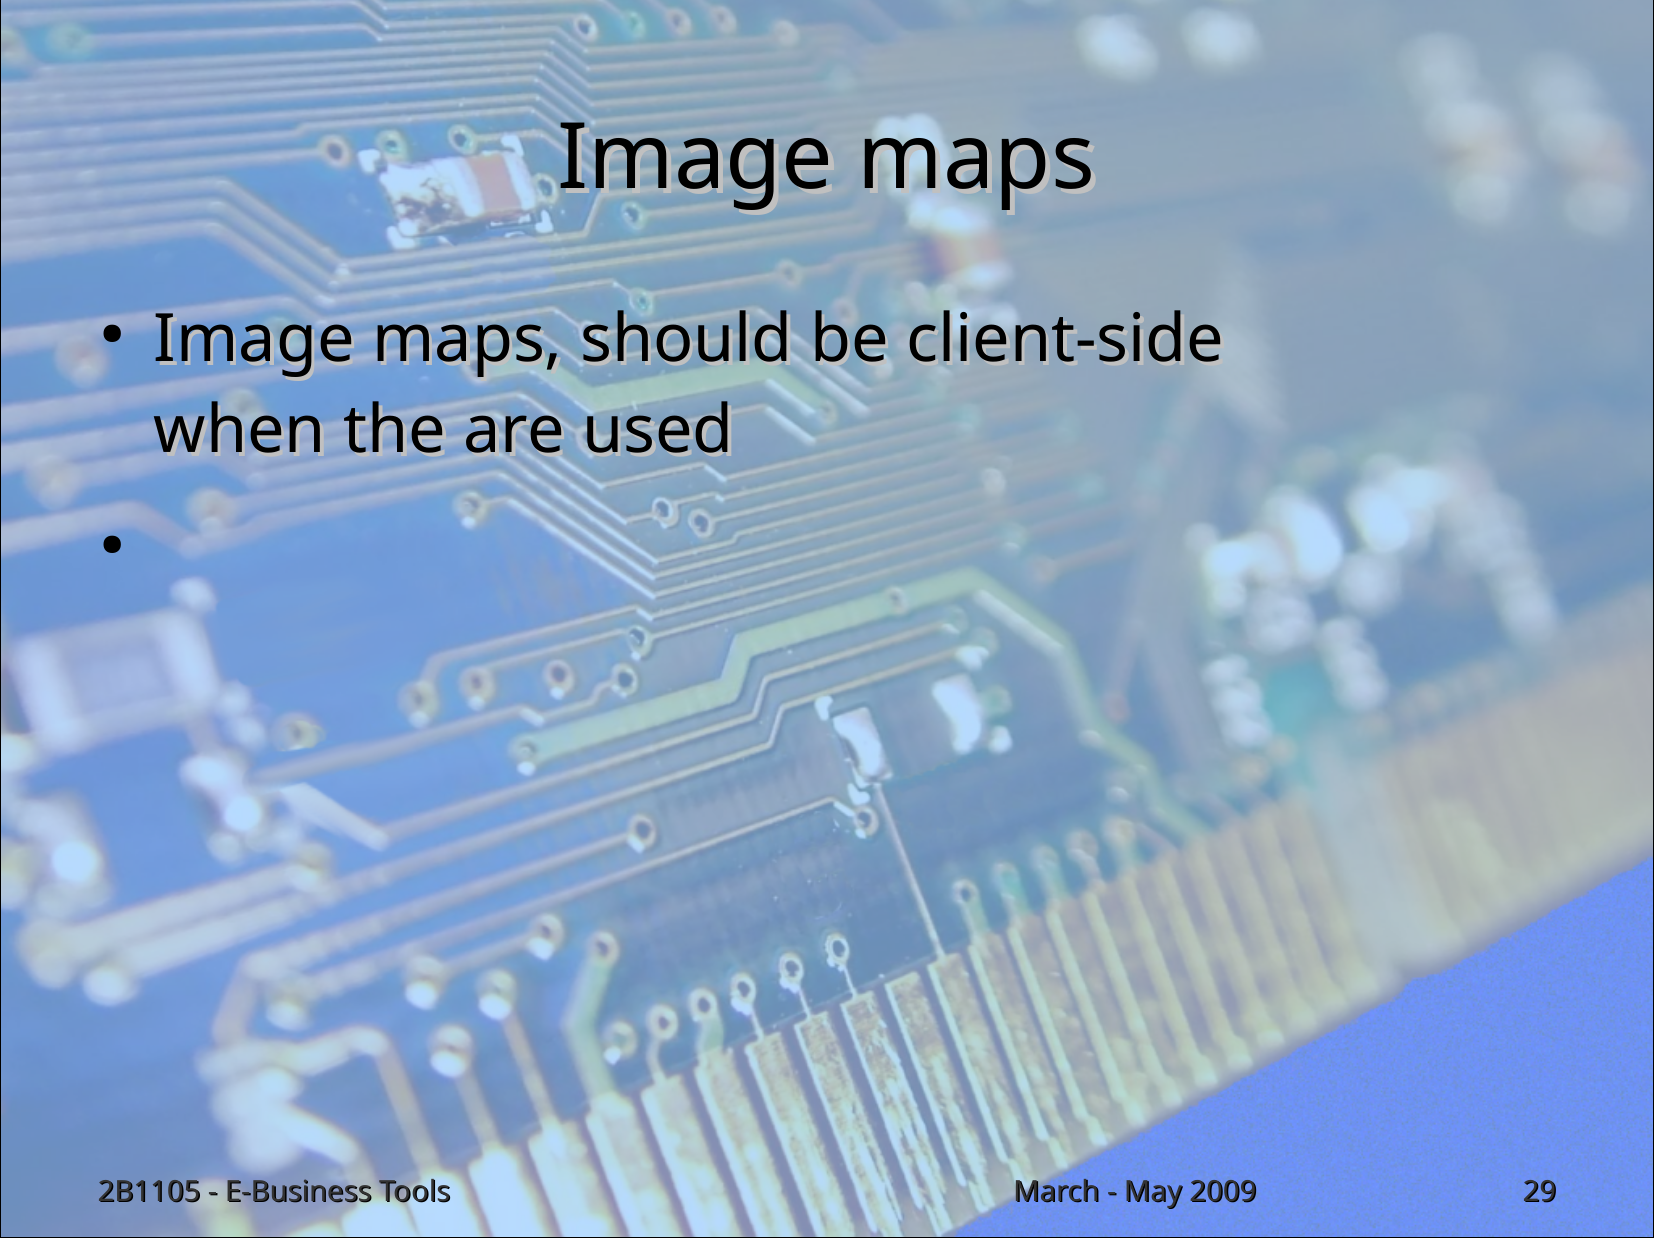

# Image maps
Image maps, should be client-side
when the are used